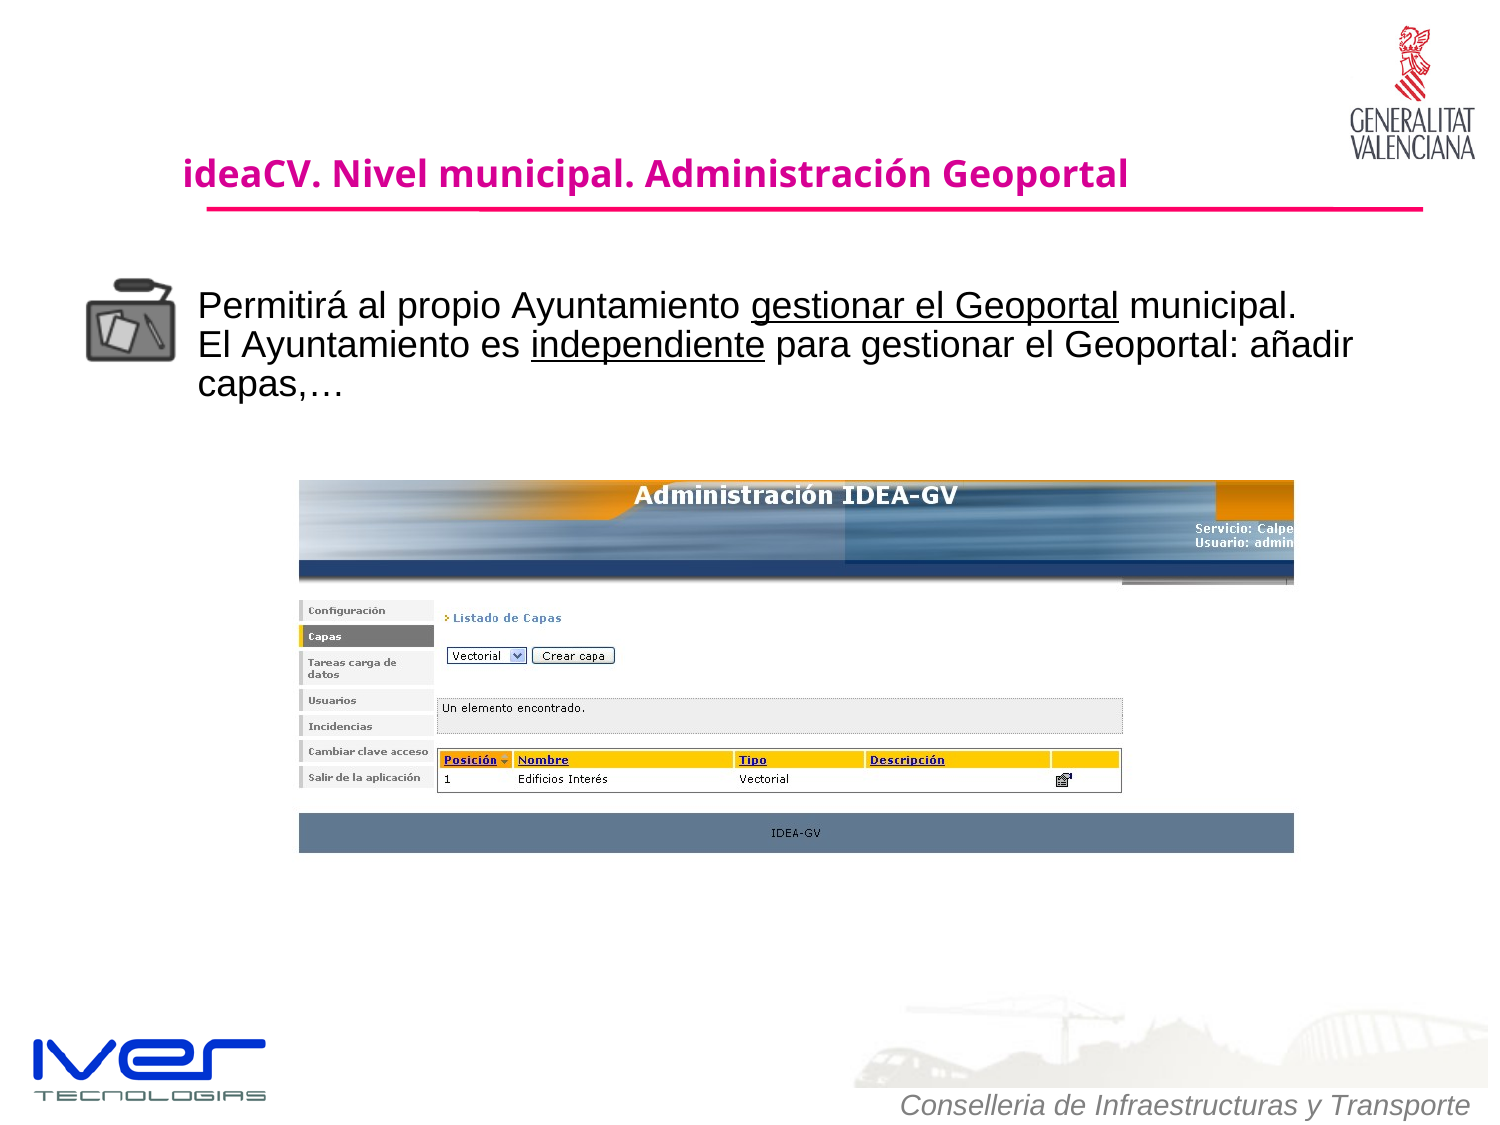

ideaCV. Nivel municipal. Administración Geoportal
Permitirá al propio Ayuntamiento gestionar el Geoportal municipal.
El Ayuntamiento es independiente para gestionar el Geoportal: añadir capas,…